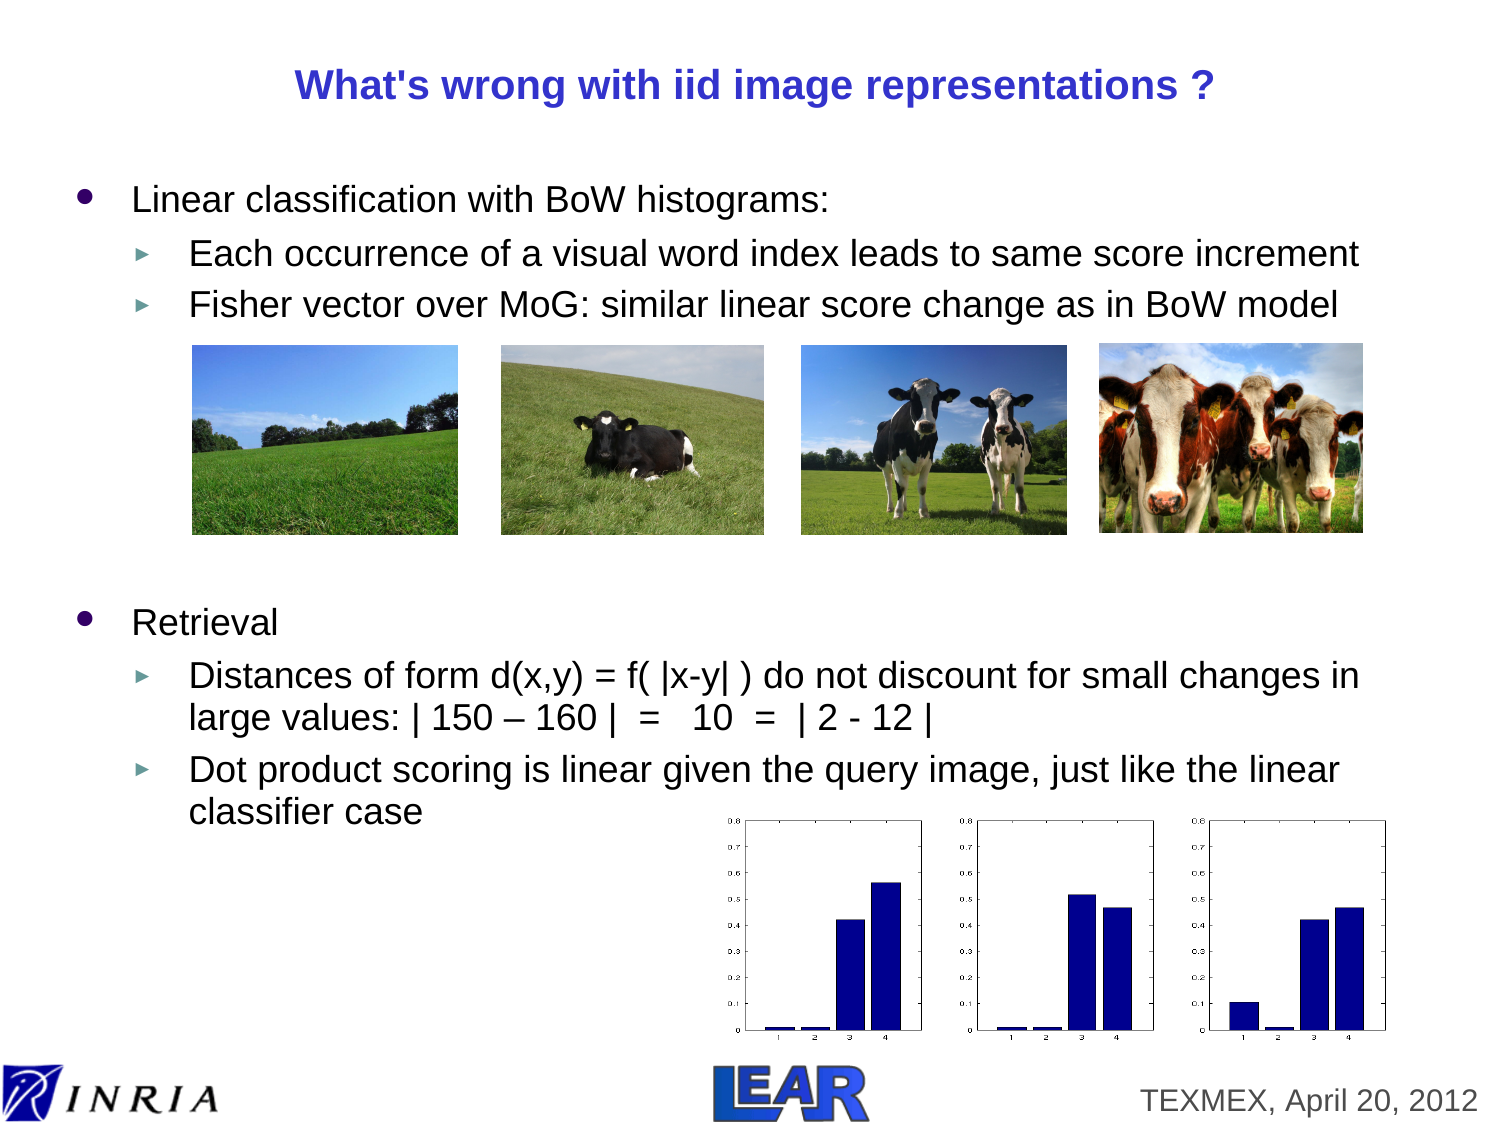

# What's wrong with iid image representations ?
Linear classification with BoW histograms:
Each occurrence of a visual word index leads to same score increment
Fisher vector over MoG: similar linear score change as in BoW model
Retrieval
Distances of form d(x,y) = f( |x-y| ) do not discount for small changes in large values: | 150 – 160 | = 10 = | 2 - 12 |
Dot product scoring is linear given the query image, just like the linear classifier case